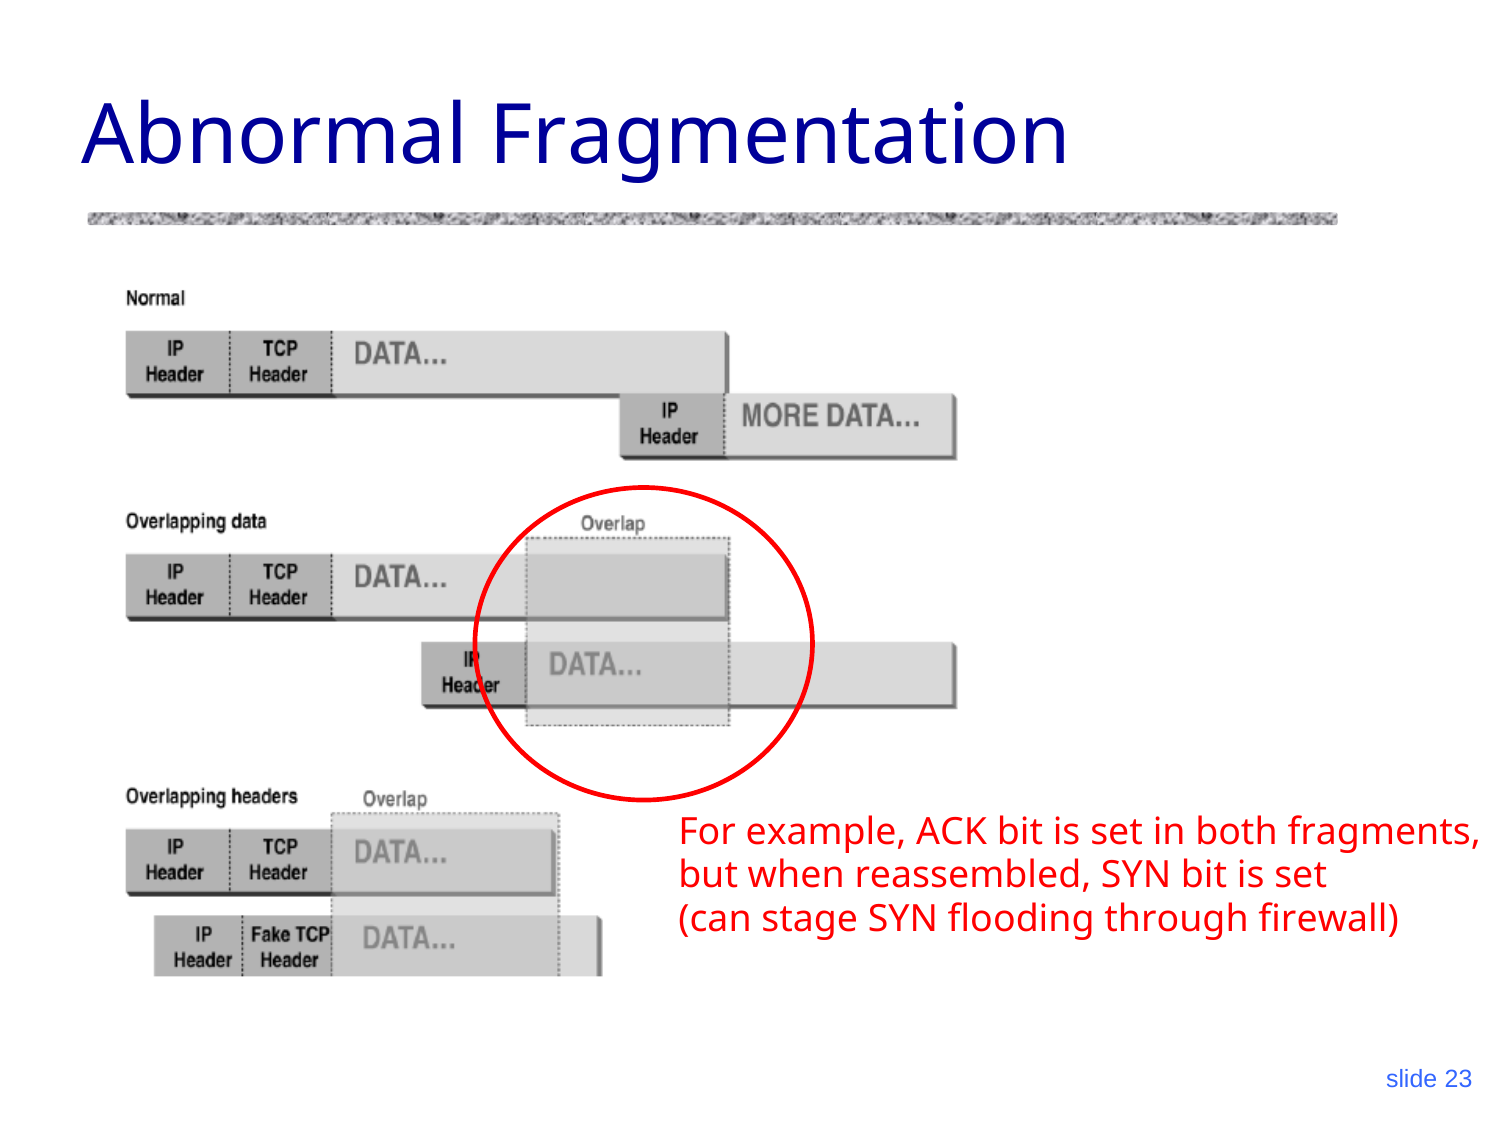

Abnormal Fragmentation
For example, ACK bit is set in both fragments,
but when reassembled, SYN bit is set
(can stage SYN flooding through firewall)
slide